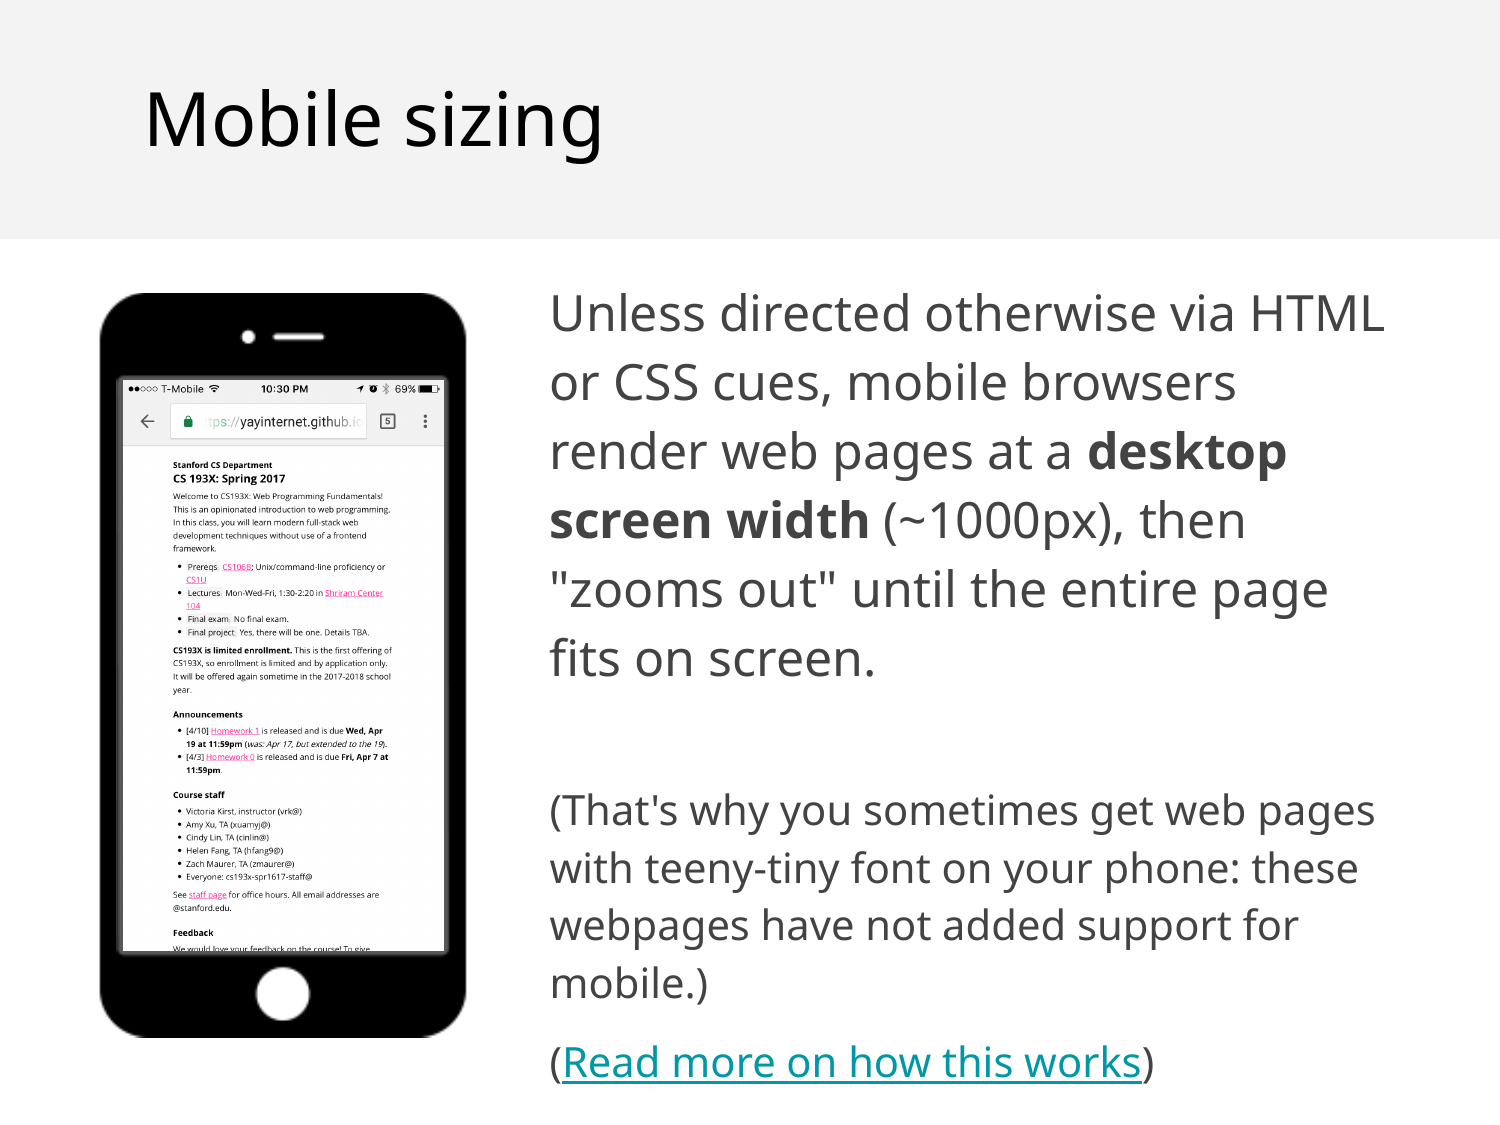

Mobile sizing
# Unless directed otherwise via HTML or CSS cues, mobile browsers render web pages at a desktop screen width (~1000px), then "zooms out" until the entire page fits on screen.
(That's why you sometimes get web pages with teeny-tiny font on your phone: these webpages have not added support for mobile.)
(Read more on how this works)